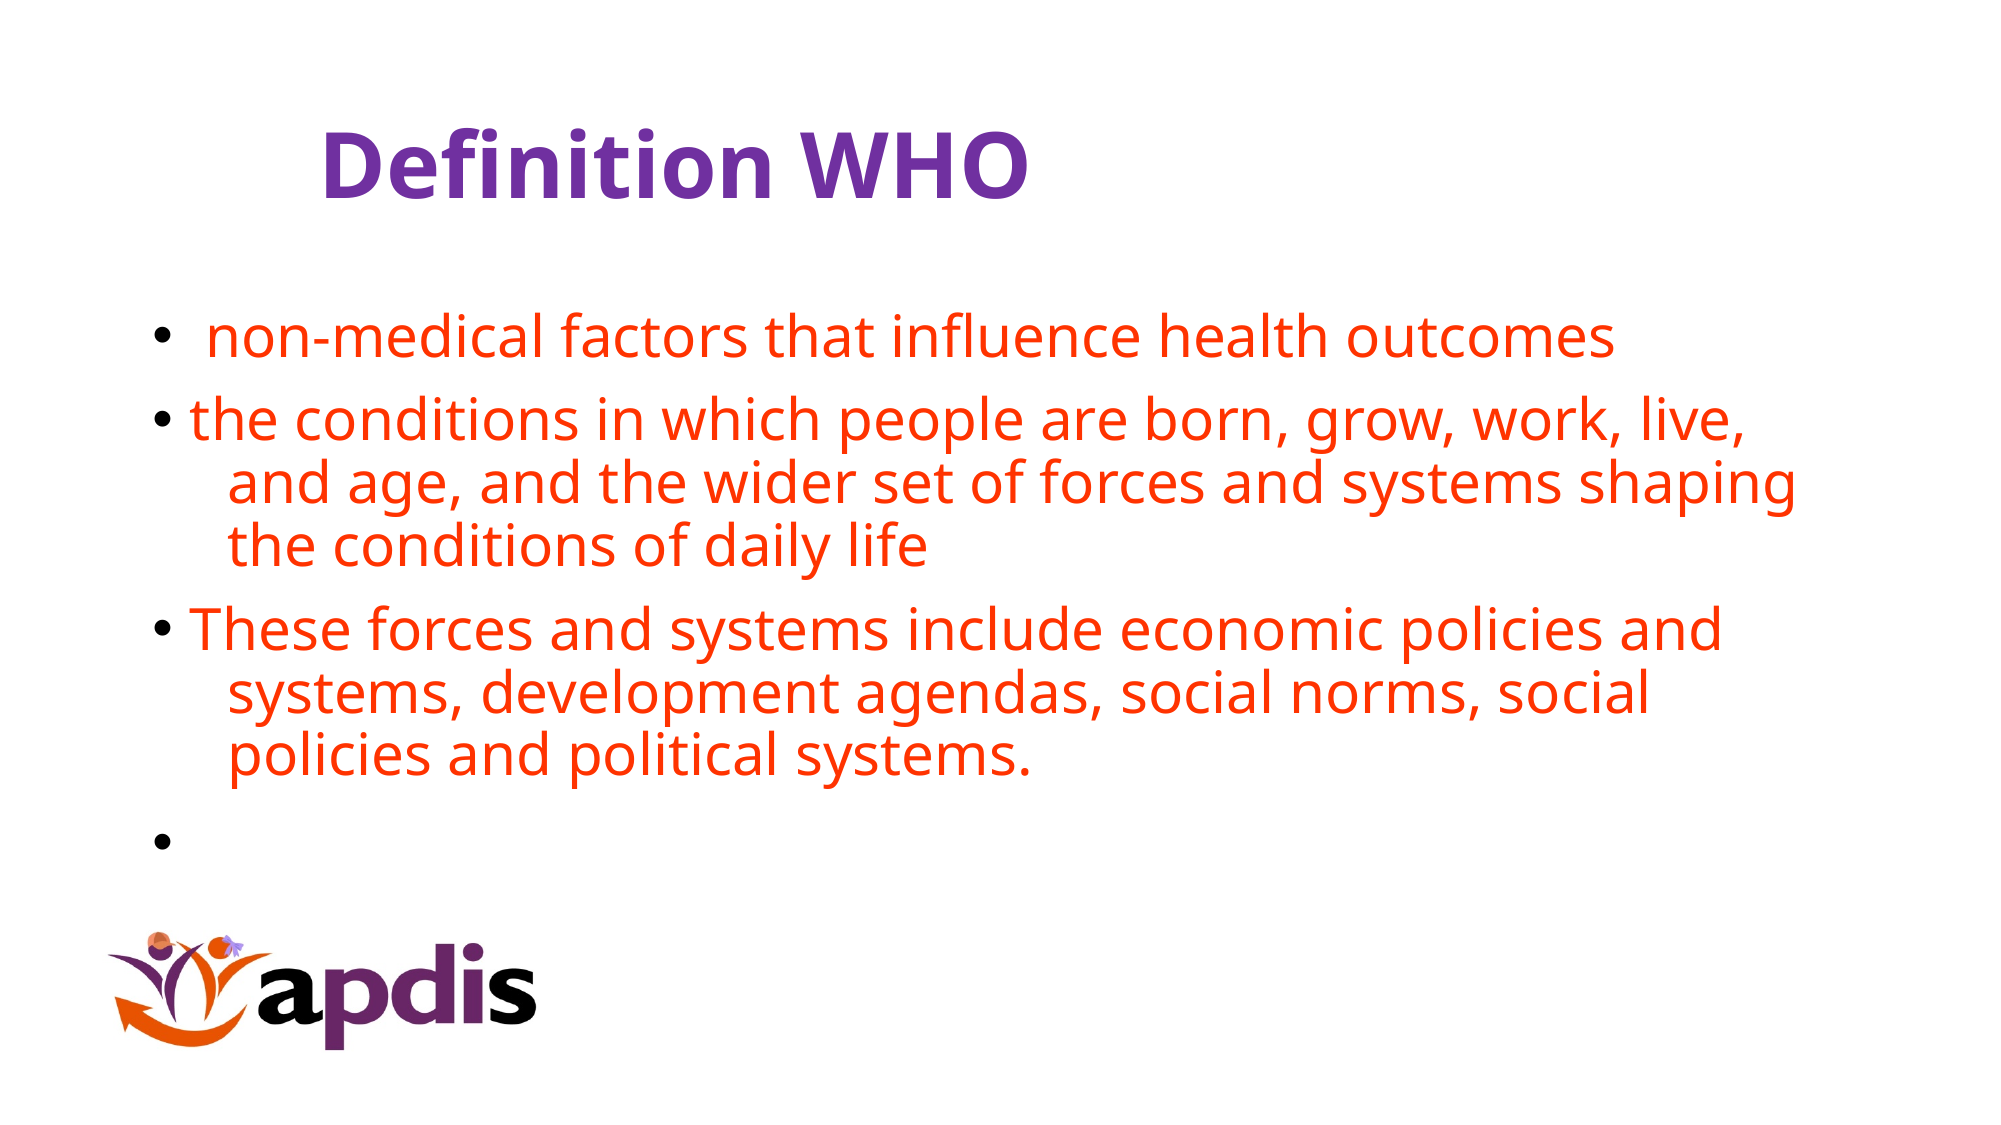

# Definition WHO
 non-medical factors that influence health outcomes
the conditions in which people are born, grow, work, live, and age, and the wider set of forces and systems shaping the conditions of daily life
These forces and systems include economic policies and systems, development agendas, social norms, social policies and political systems.